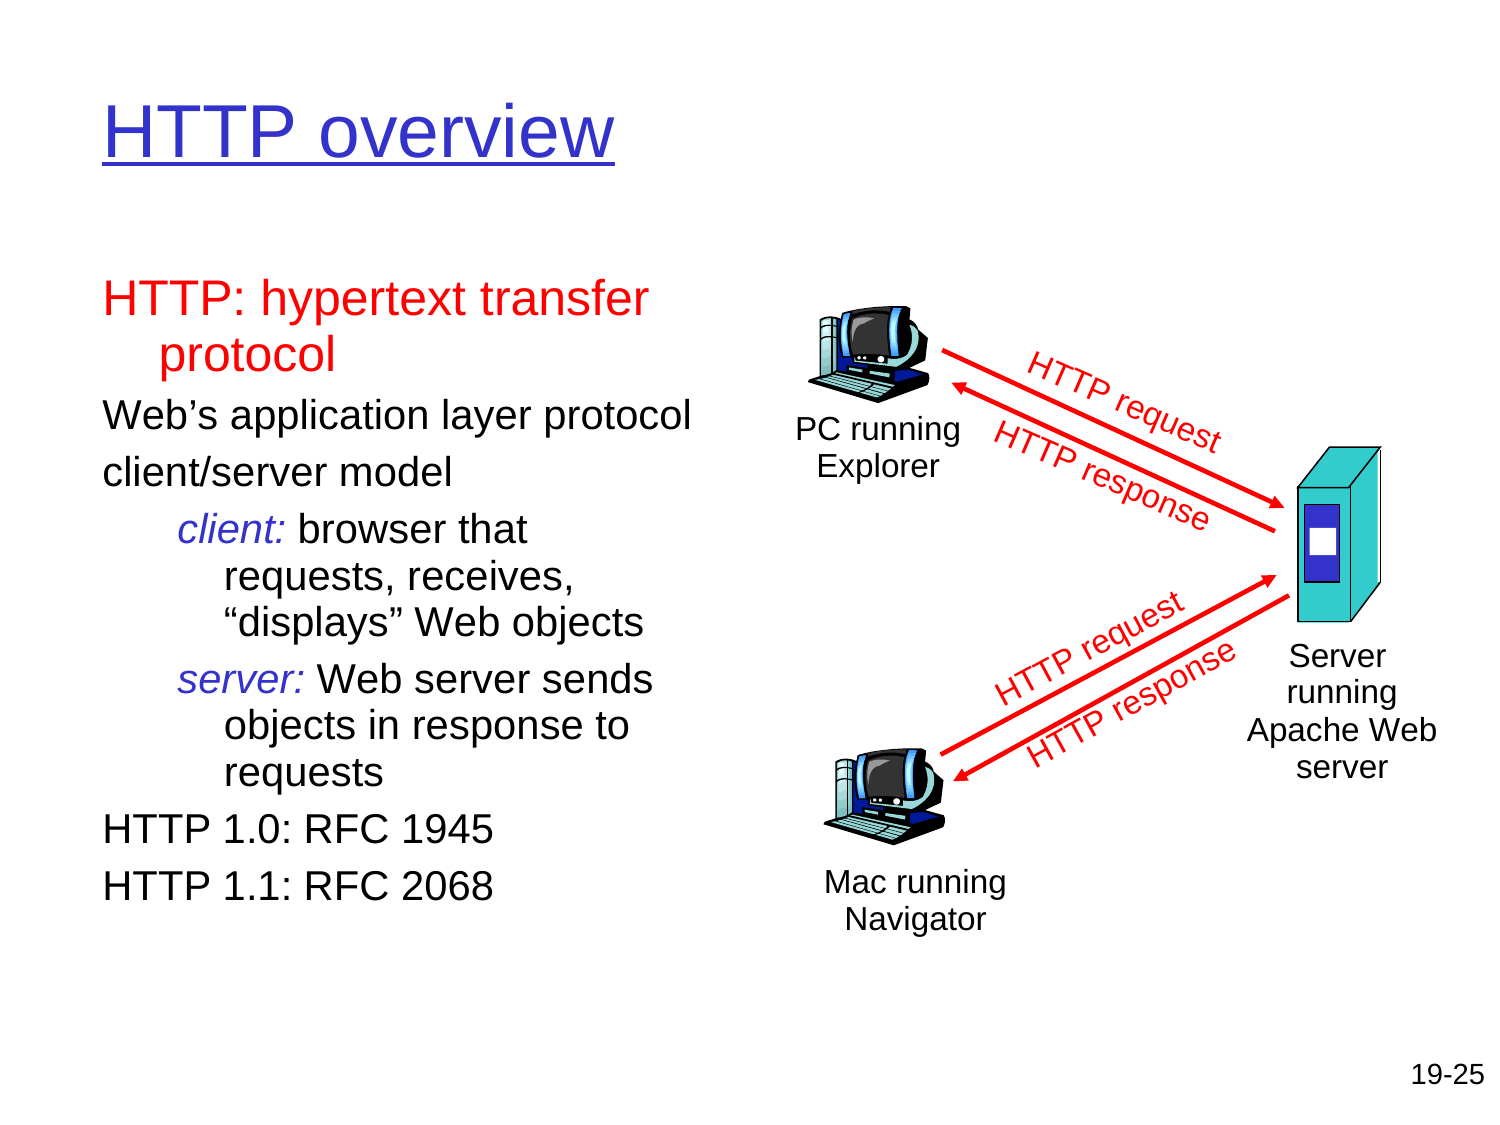

# HTTP overview
HTTP: hypertext transfer protocol
Web’s application layer protocol
client/server model
client: browser that requests, receives, “displays” Web objects
server: Web server sends objects in response to requests
HTTP 1.0: RFC 1945
HTTP 1.1: RFC 2068
HTTP request
PC running
Explorer
HTTP response
HTTP request
Server
running
Apache Web
server
HTTP response
Mac running
Navigator
25